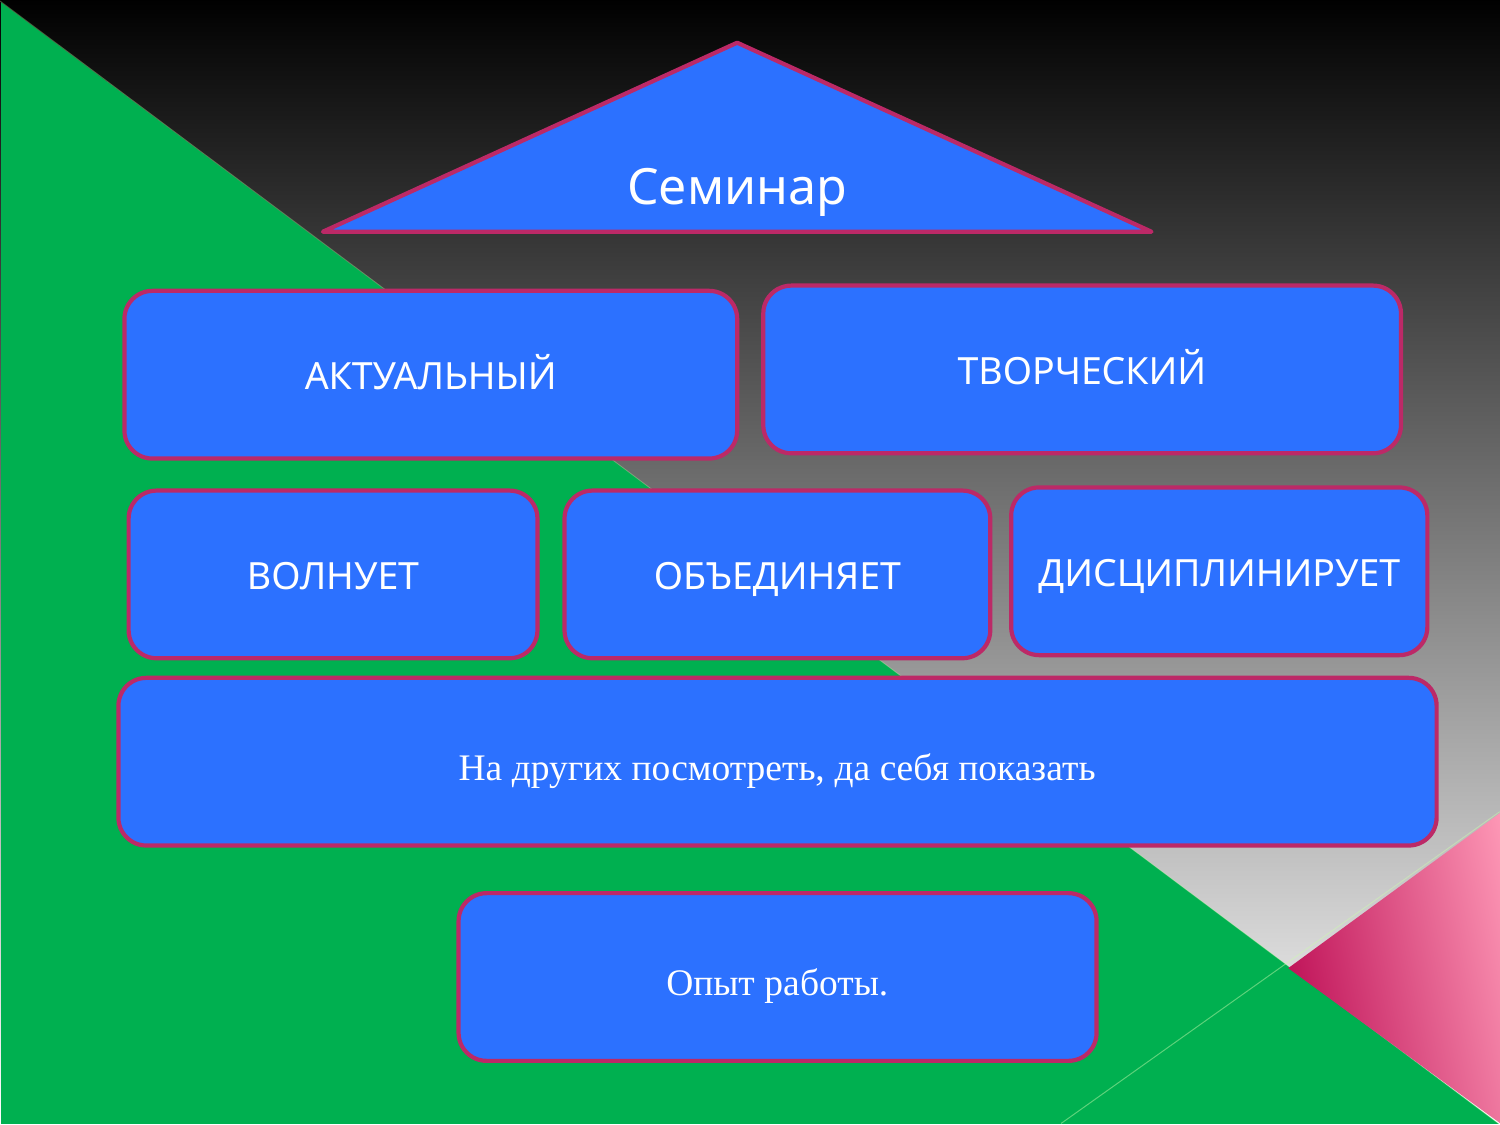

Семинар
ТВОРЧЕСКИЙ
АКТУАЛЬНЫЙ
ДИСЦИПЛИНИРУЕТ
ВОЛНУЕТ
ОБЪЕДИНЯЕТ
На других посмотреть, да себя показать
Опыт работы.